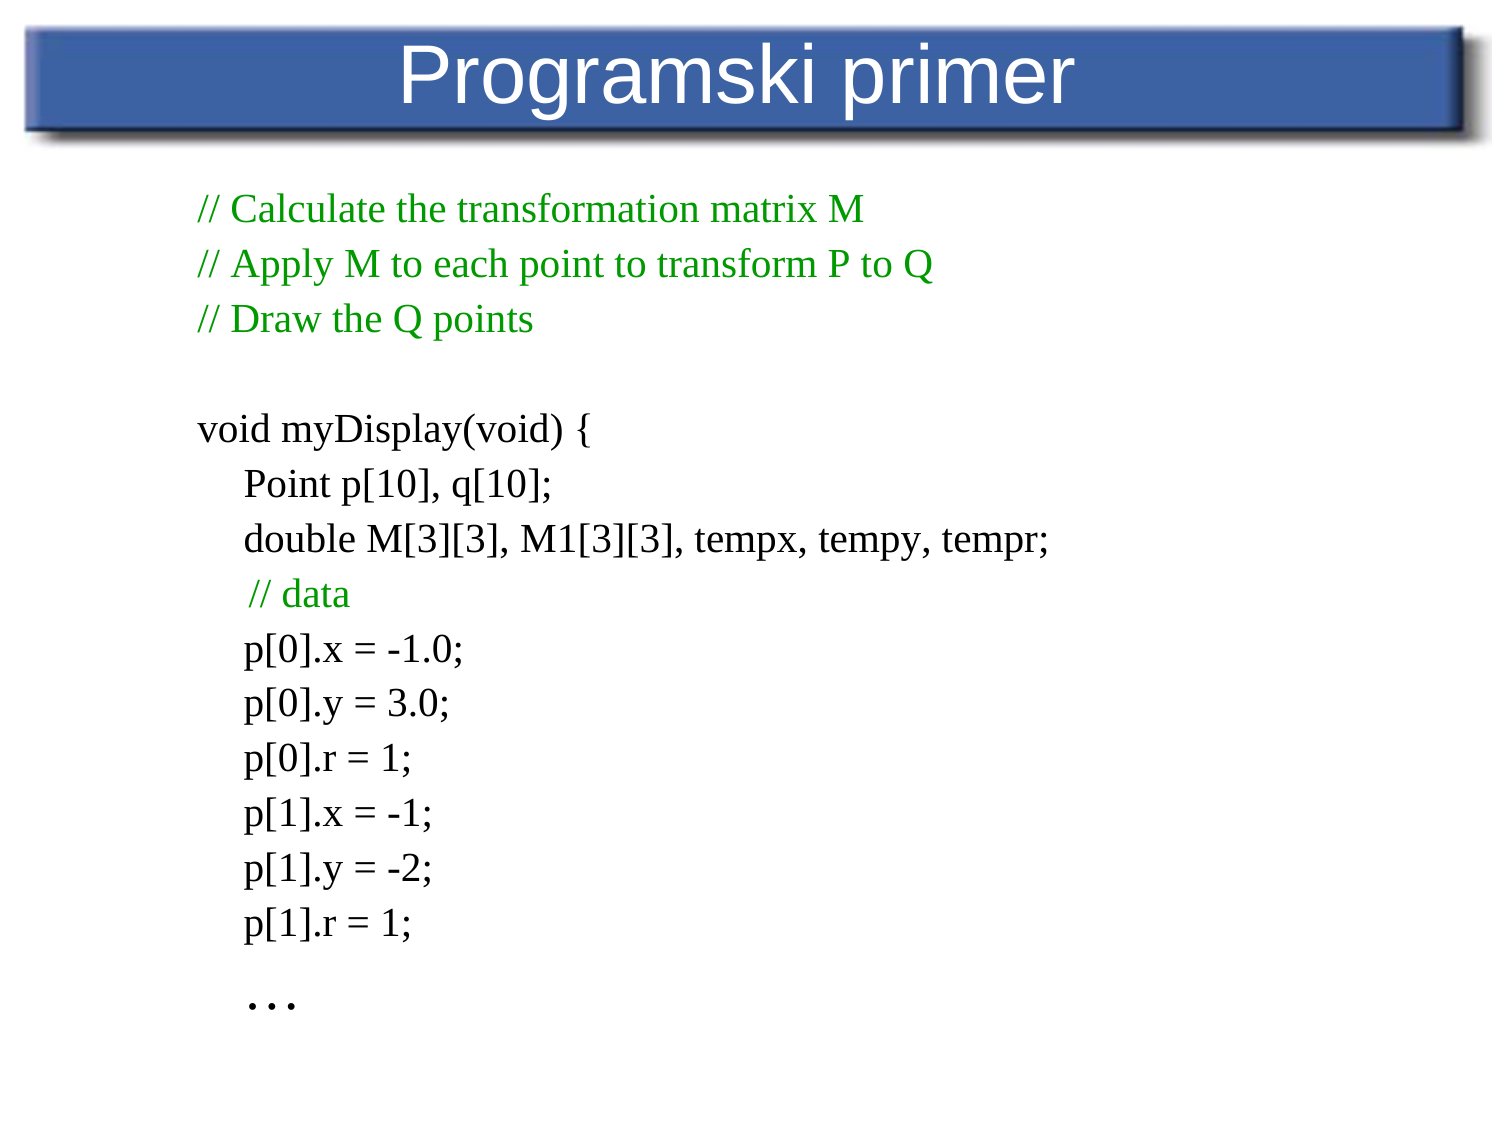

Programski primer
# // Calculate the transformation matrix M
// Apply M to each point to transform P to Q
// Draw the Q points
void myDisplay(void) {
	Point p[10], q[10];
	double M[3][3], M1[3][3], tempx, tempy, tempr;
 // data
	p[0].x = -1.0;
	p[0].y = 3.0;
	p[0].r = 1;
	p[1].x = -1;
	p[1].y = -2;
	p[1].r = 1;
	…